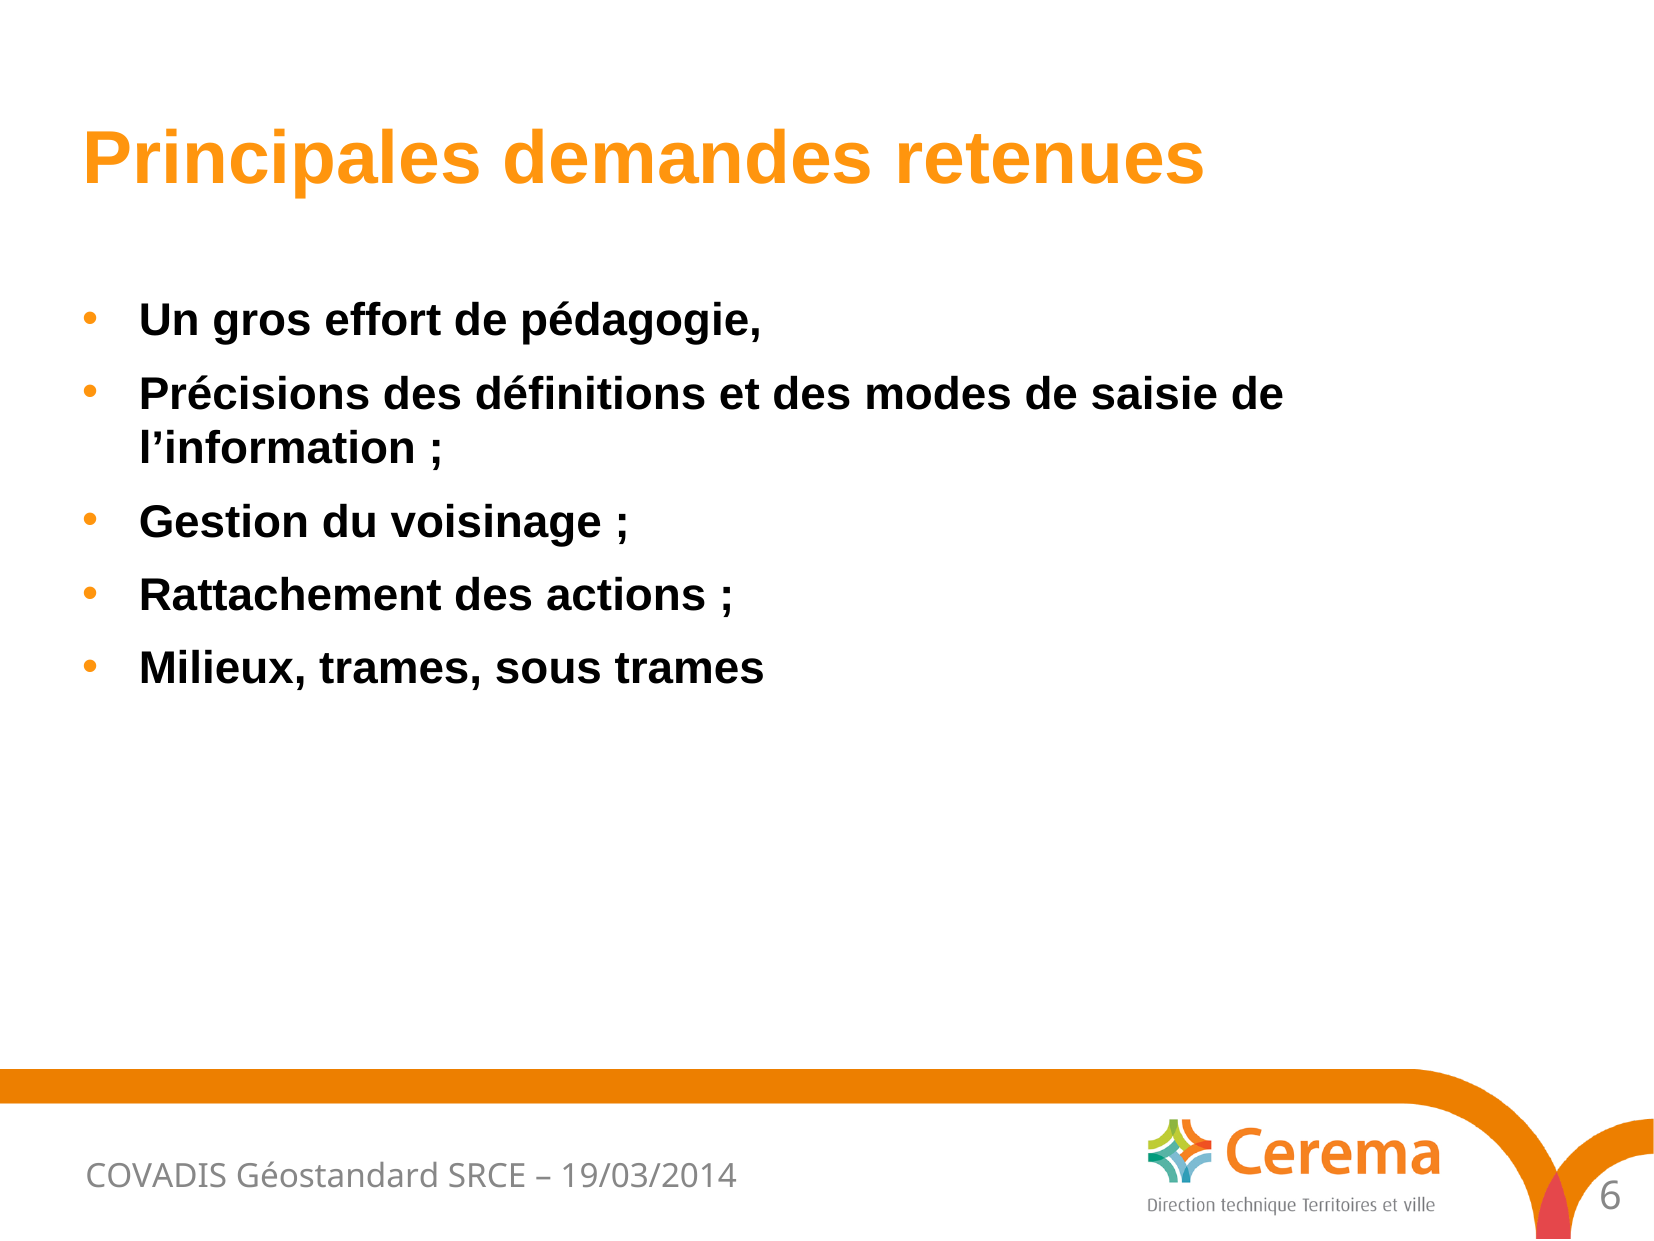

# Principales demandes retenues
Un gros effort de pédagogie,
Précisions des définitions et des modes de saisie de l’information ;
Gestion du voisinage ;
Rattachement des actions ;
Milieux, trames, sous trames